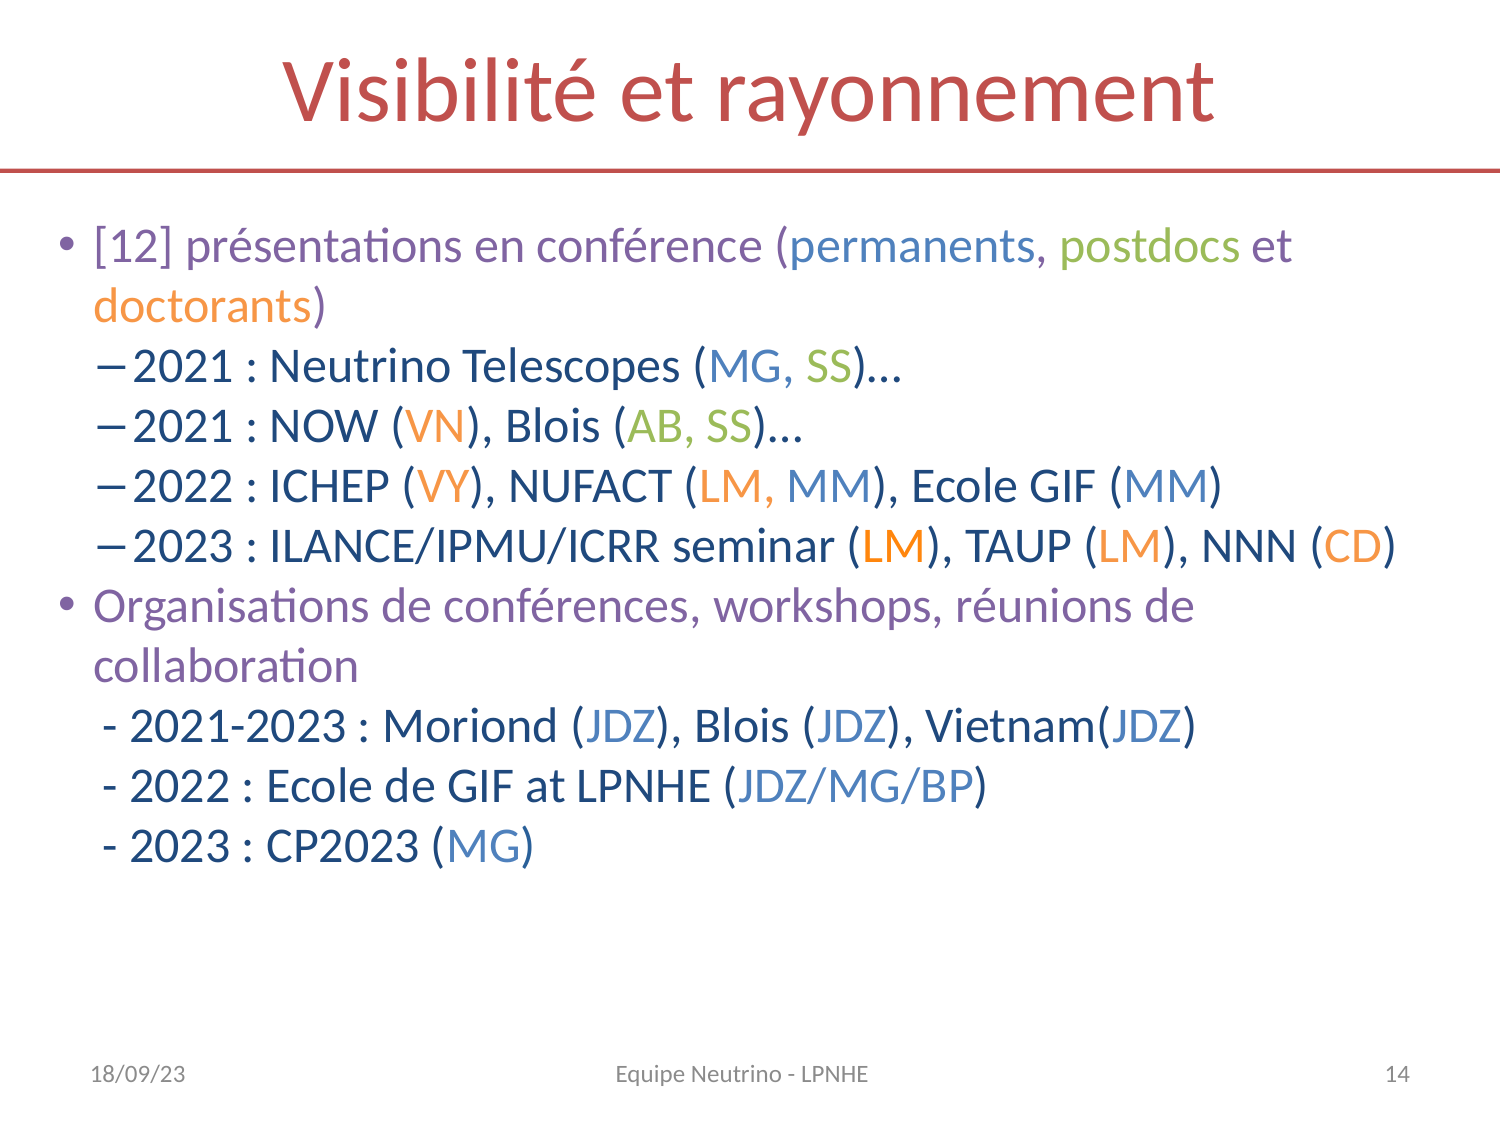

Visibilité et rayonnement
[12] présentations en conférence (permanents, postdocs et doctorants)
2021 : Neutrino Telescopes (MG, SS)…
2021 : NOW (VN), Blois (AB, SS)…
2022 : ICHEP (VY), NUFACT (LM, MM), Ecole GIF (MM)
2023 : ILANCE/IPMU/ICRR seminar (LM), TAUP (LM), NNN (CD)
Organisations de conférences, workshops, réunions de collaboration
 - 2021-2023 : Moriond (JDZ), Blois (JDZ), Vietnam(JDZ)
 - 2022 : Ecole de GIF at LPNHE (JDZ/MG/BP)
 - 2023 : CP2023 (MG)
18/09/23
Equipe Neutrino - LPNHE